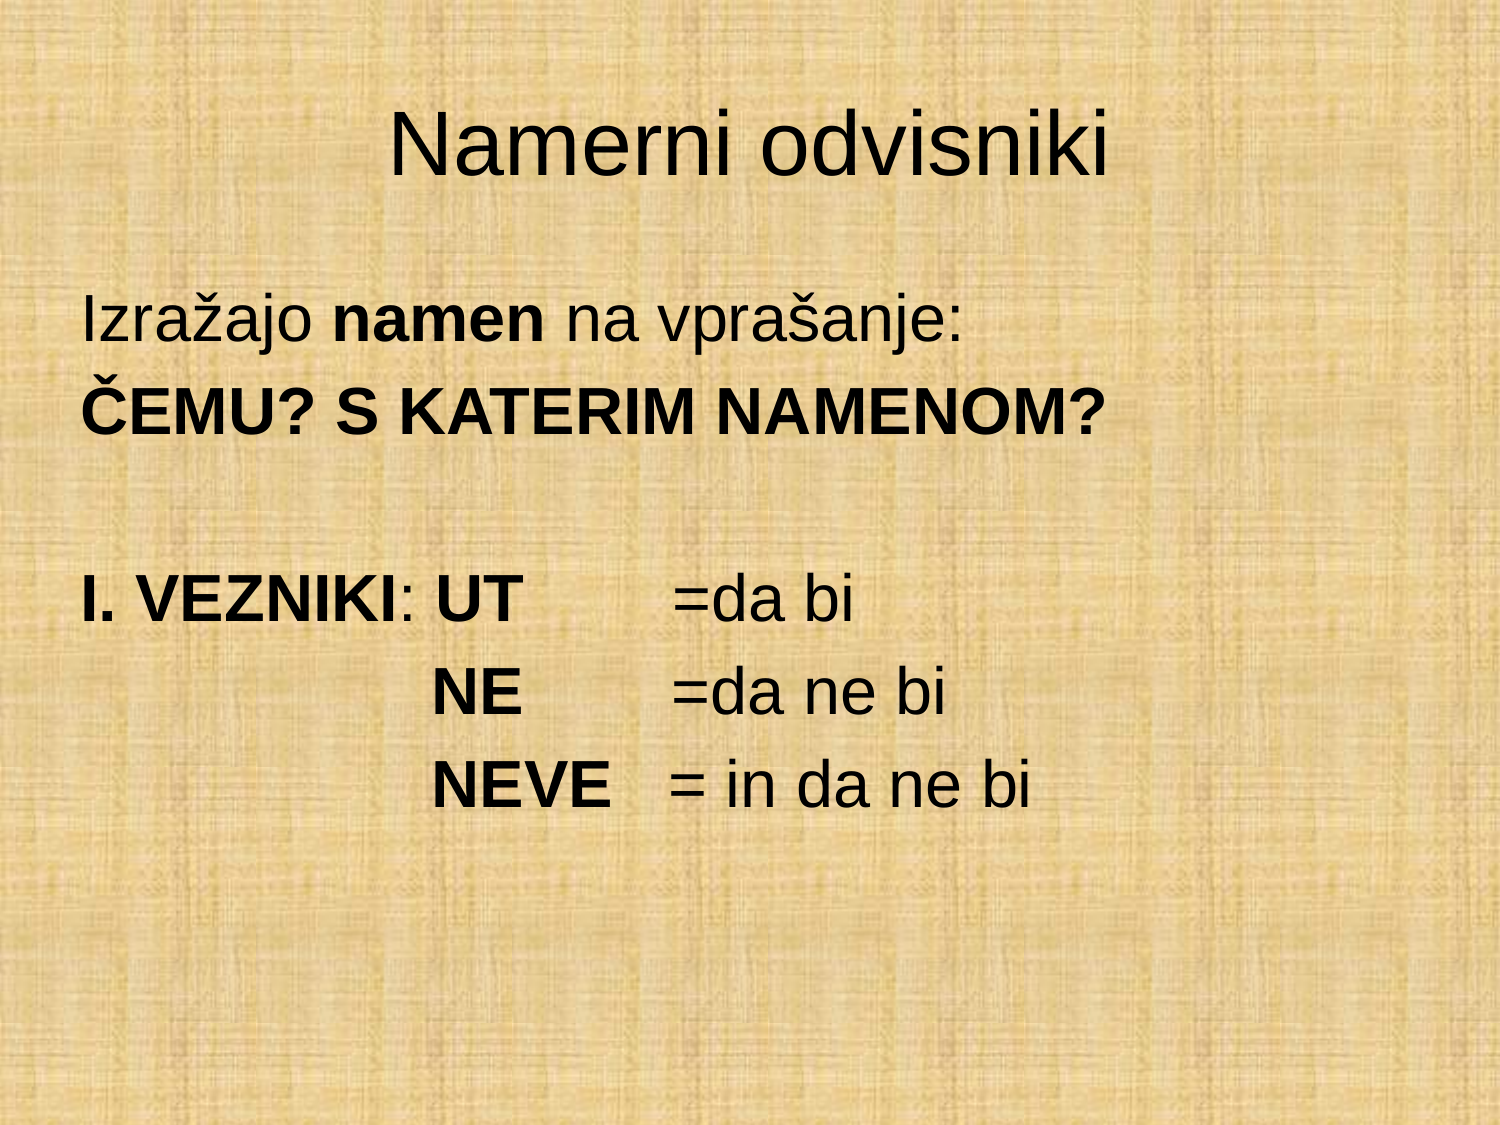

# Namerni odvisniki
Izražajo namen na vprašanje:
ČEMU? S KATERIM NAMENOM?
I. VEZNIKI: UT =da bi
 NE =da ne bi
 NEVE = in da ne bi